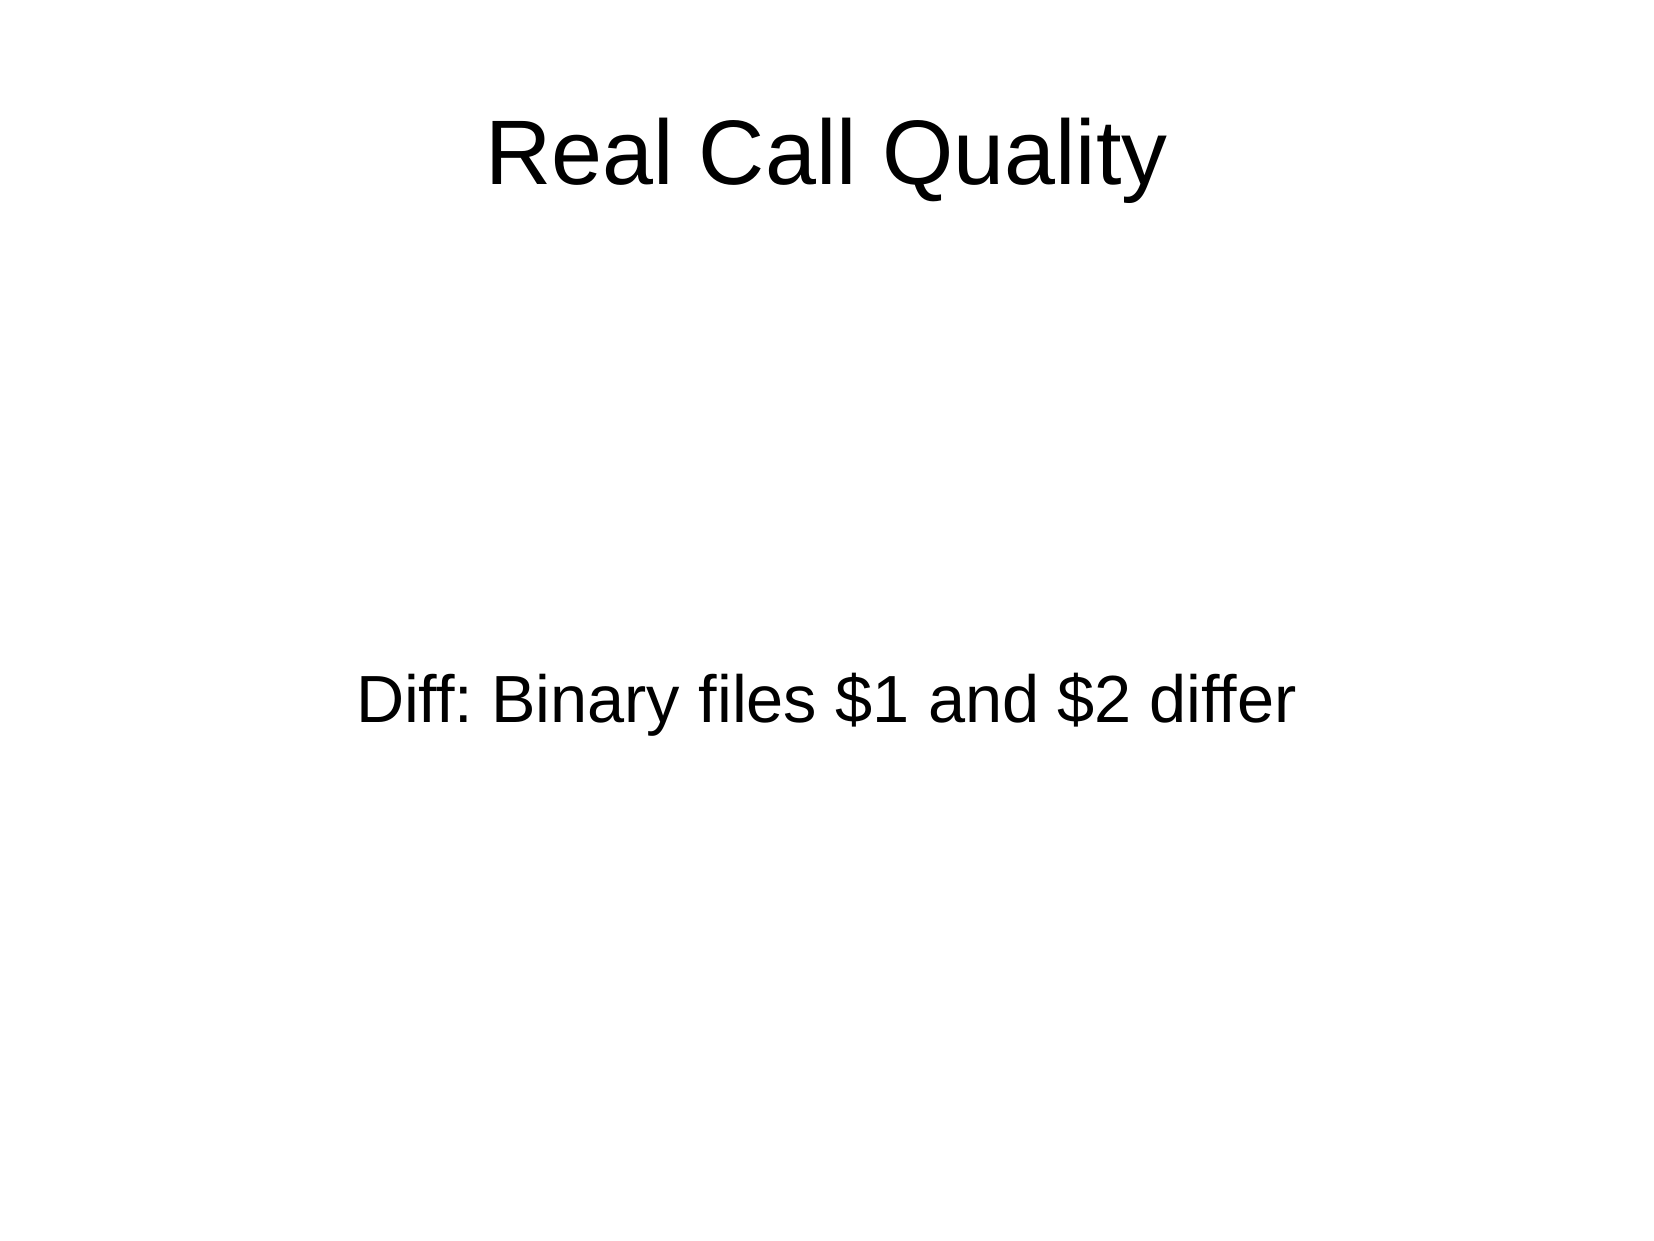

# Real Call Quality
Diff: Binary files $1 and $2 differ